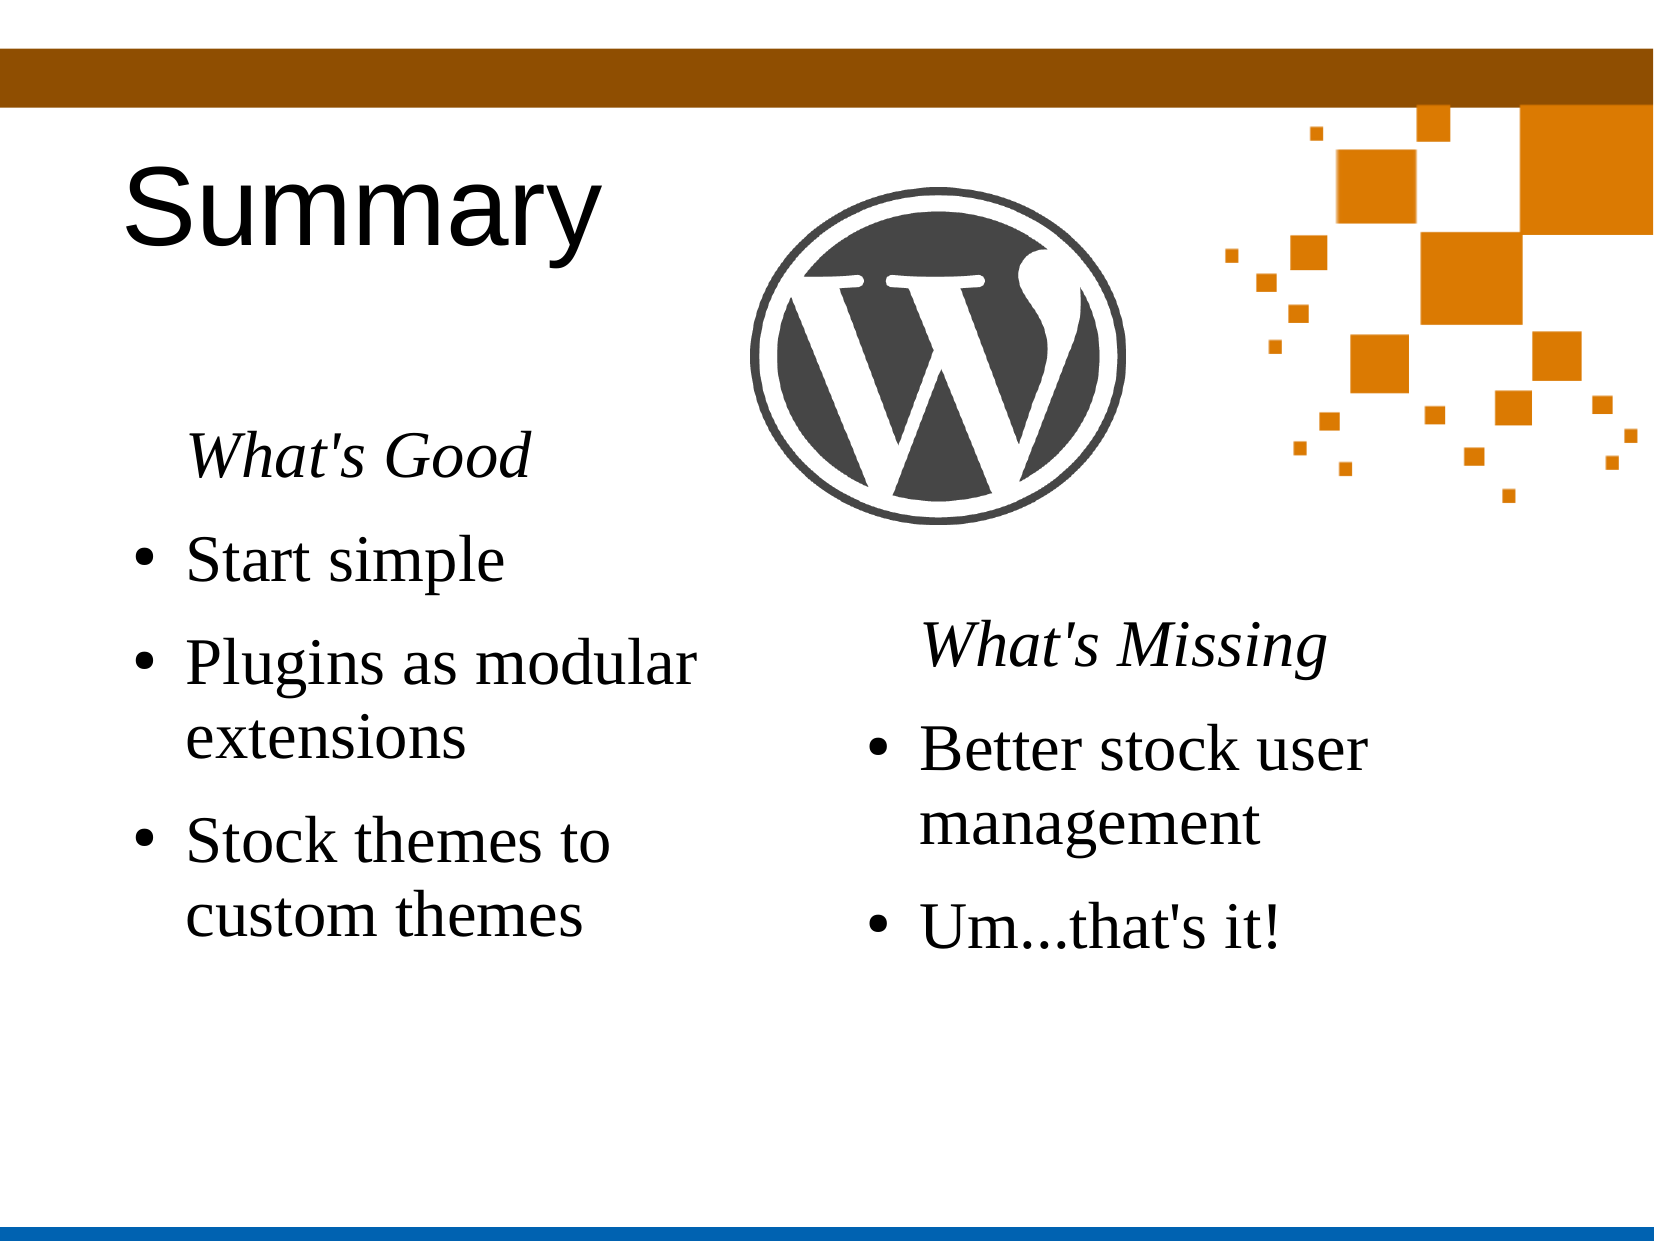

# Summary
What's Good
Start simple
Plugins as modular extensions
Stock themes to custom themes
What's Missing
Better stock user management
Um...that's it!